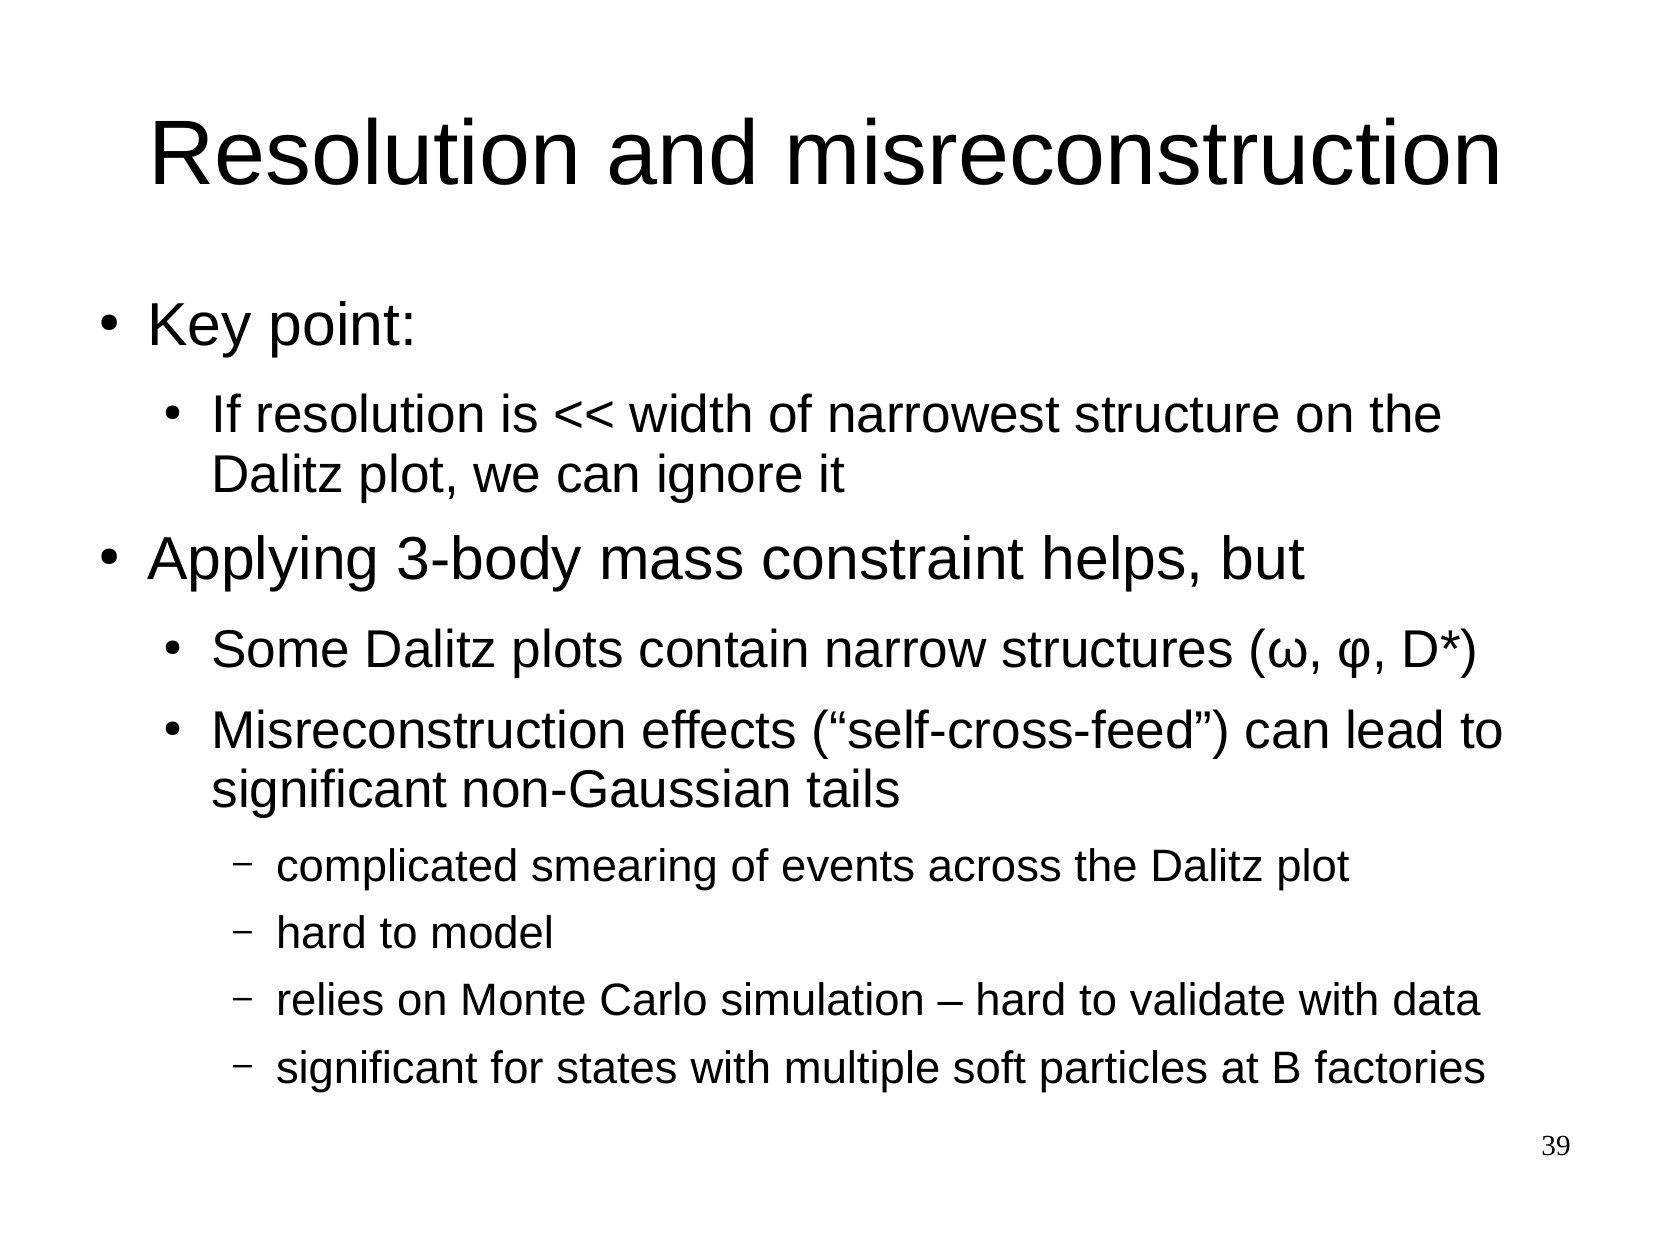

# Resolution and misreconstruction
Key point:
If resolution is << width of narrowest structure on the Dalitz plot, we can ignore it
Applying 3-body mass constraint helps, but
Some Dalitz plots contain narrow structures (ω, φ, D*)
Misreconstruction effects (“self-cross-feed”) can lead to significant non-Gaussian tails
complicated smearing of events across the Dalitz plot
hard to model
relies on Monte Carlo simulation – hard to validate with data
significant for states with multiple soft particles at B factories
39